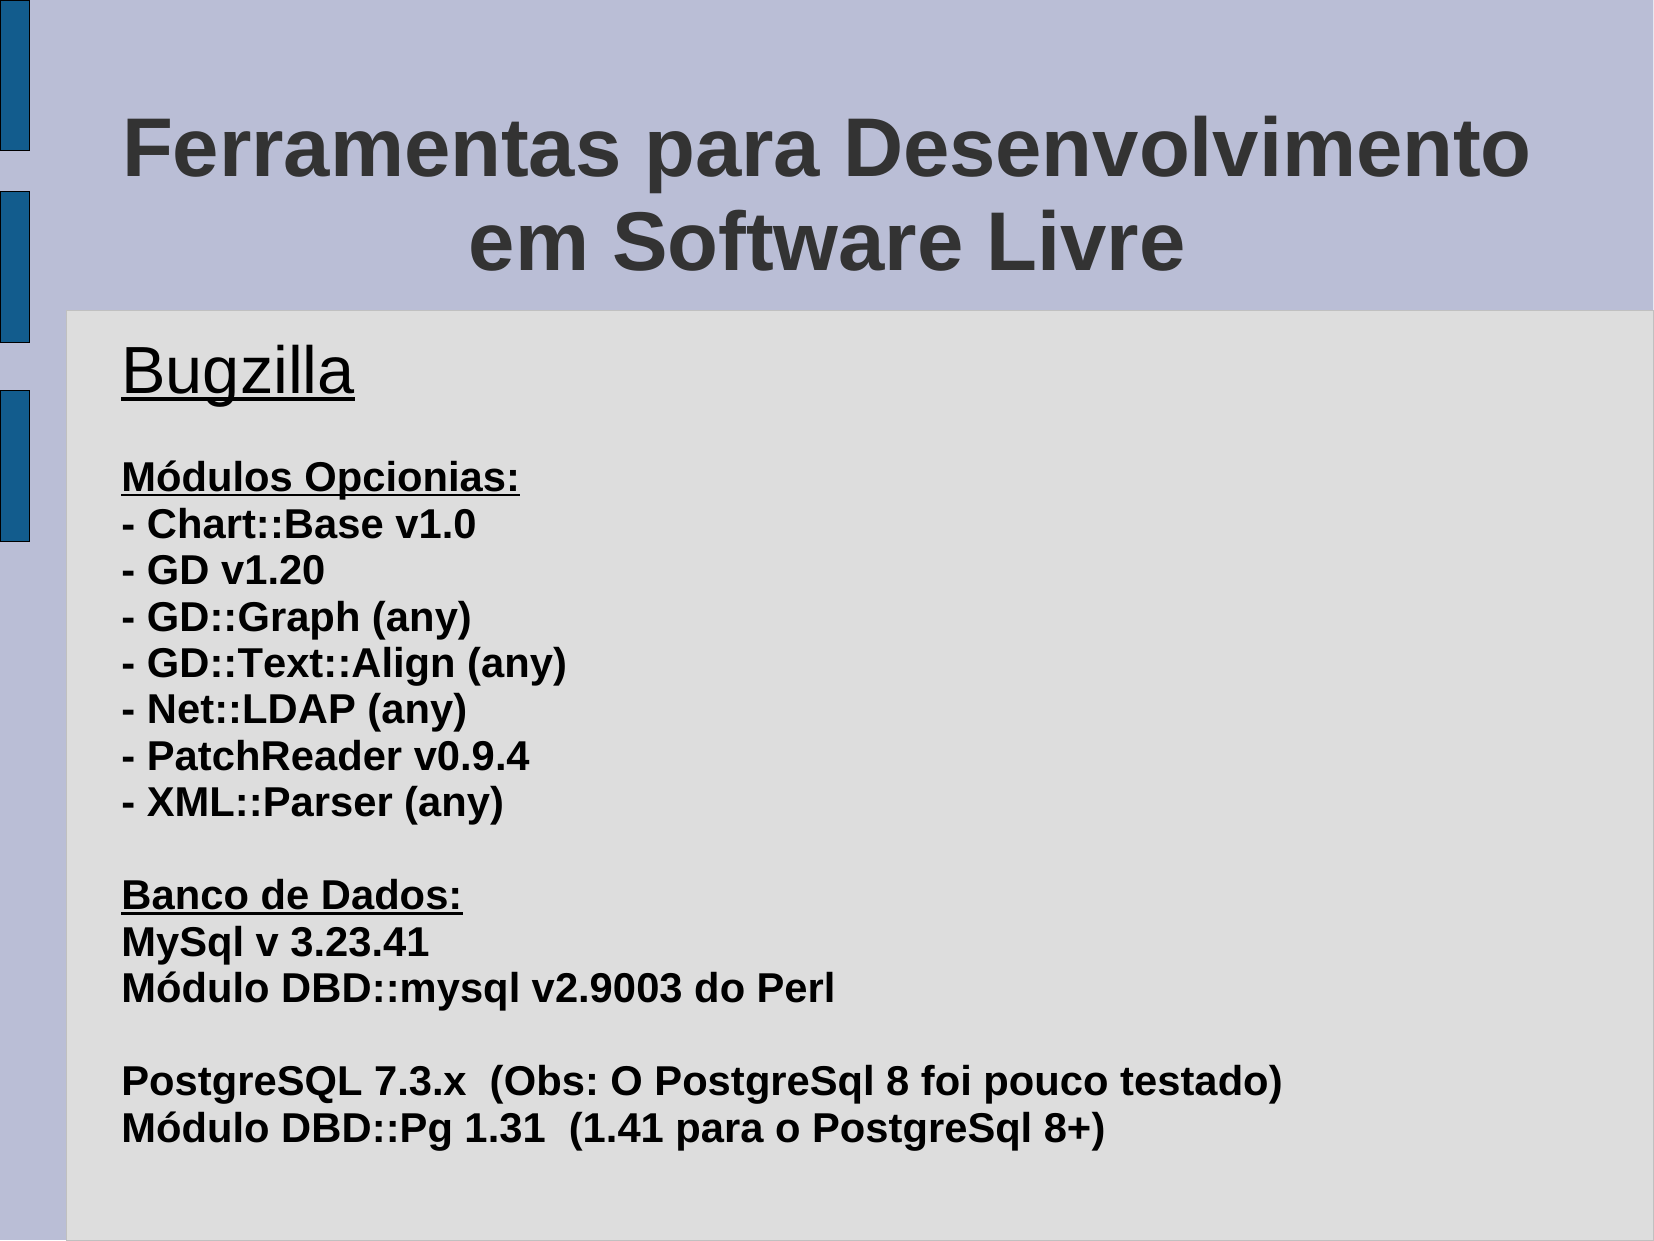

# Ferramentas para Desenvolvimento em Software Livre
Bugzilla
Módulos Opcionias:
- Chart::Base v1.0
- GD v1.20
- GD::Graph (any)
- GD::Text::Align (any)
- Net::LDAP (any)
- PatchReader v0.9.4
- XML::Parser (any)
Banco de Dados:
MySql v 3.23.41
Módulo DBD::mysql v2.9003 do Perl
PostgreSQL 7.3.x (Obs: O PostgreSql 8 foi pouco testado)
Módulo DBD::Pg 1.31 (1.41 para o PostgreSql 8+)